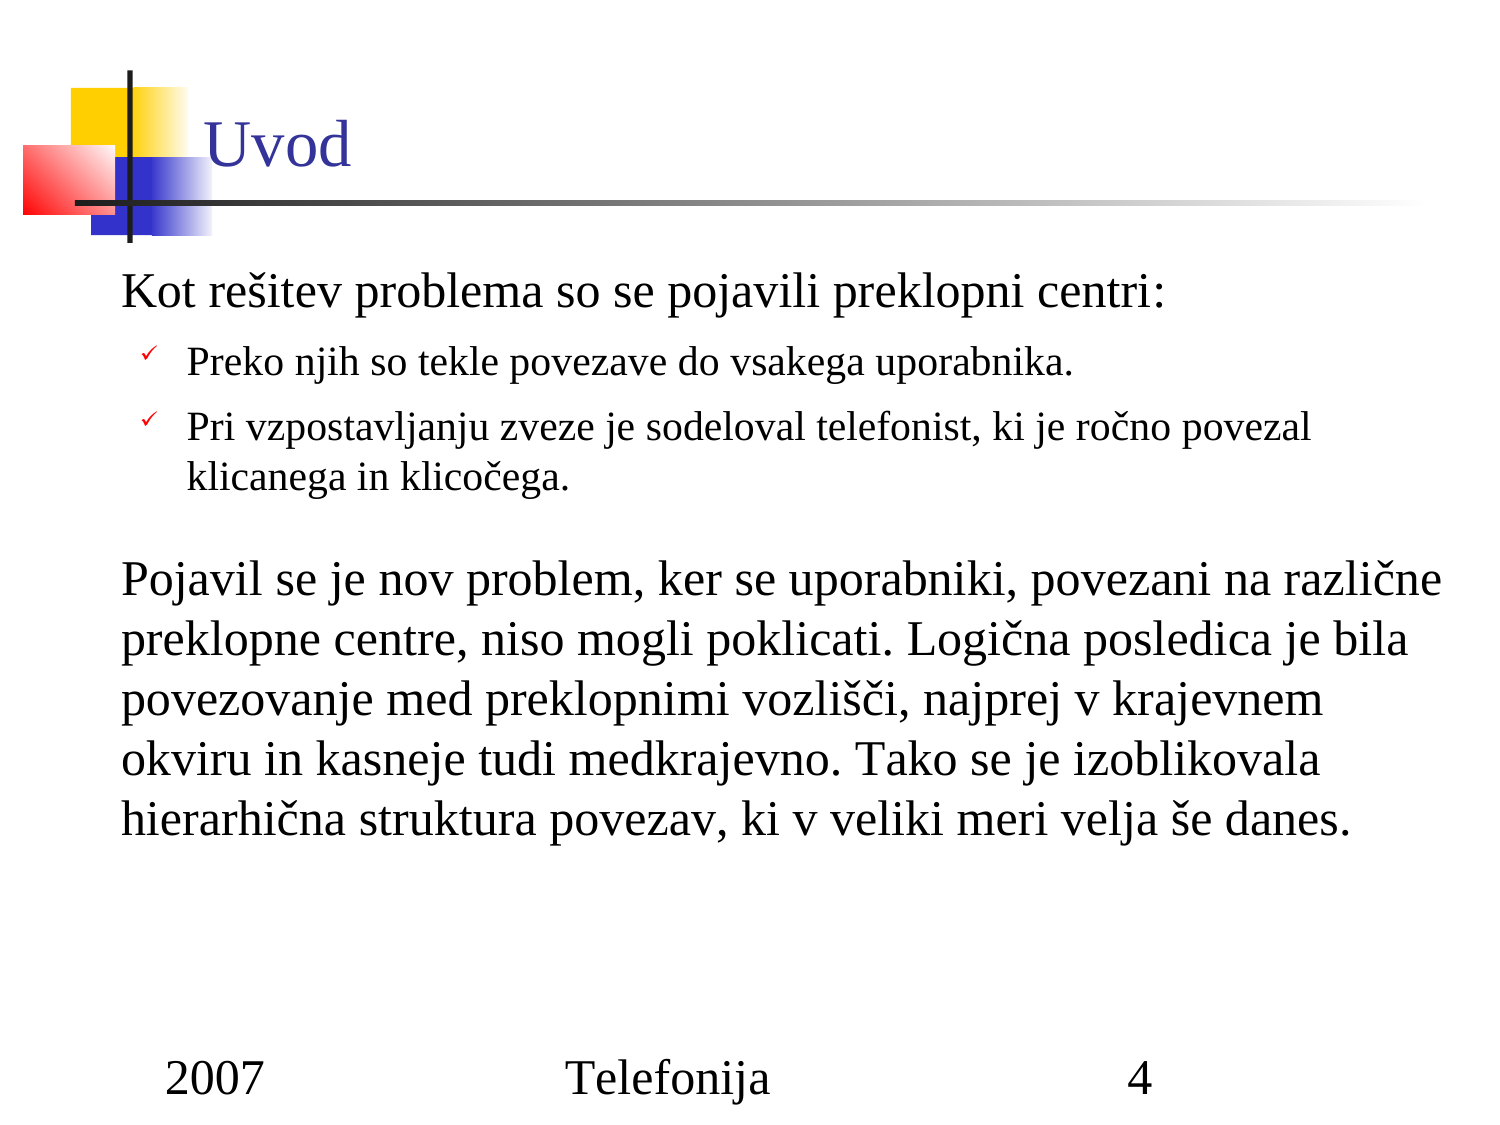

# Uvod
	Kot rešitev problema so se pojavili preklopni centri:
Preko njih so tekle povezave do vsakega uporabnika.
Pri vzpostavljanju zveze je sodeloval telefonist, ki je ročno povezal klicanega in klicočega.
	Pojavil se je nov problem, ker se uporabniki, povezani na različne preklopne centre, niso mogli poklicati. Logična posledica je bila povezovanje med preklopnimi vozlišči, najprej v krajevnem okviru in kasneje tudi medkrajevno. Tako se je izoblikovala hierarhična struktura povezav, ki v veliki meri velja še danes.
2007
Telefonija
4